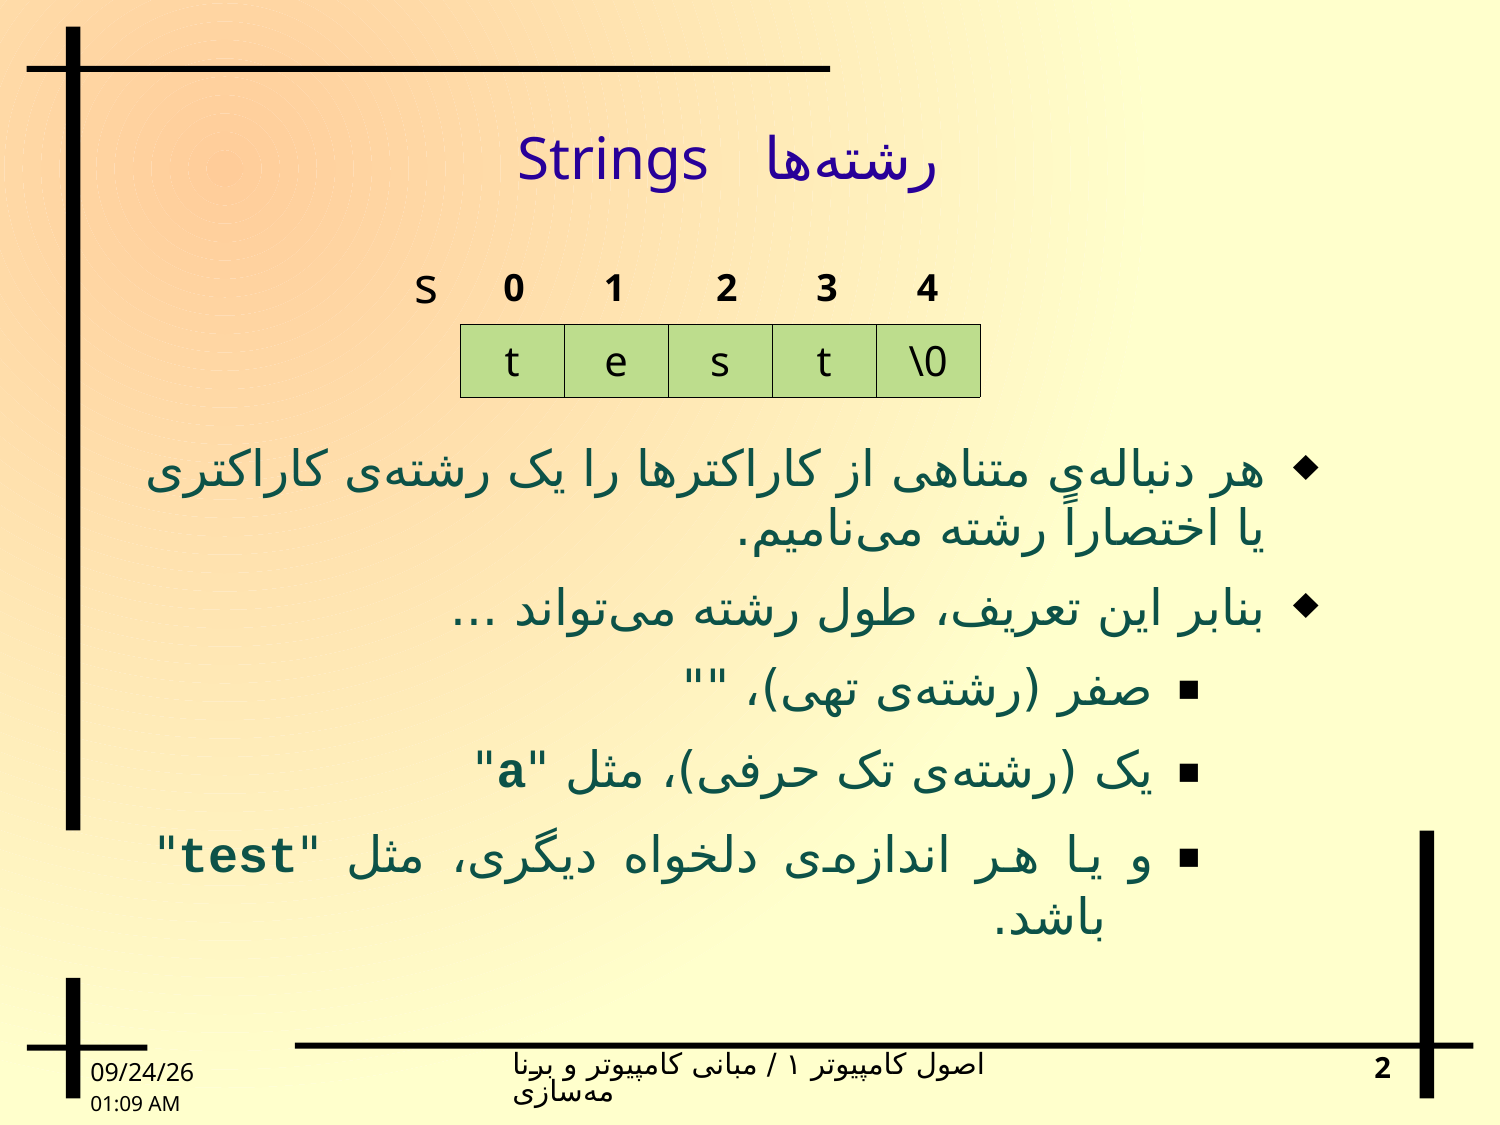

# رشته‌ها Strings
s
0
1
2
3
4
| t | e | s | t | \0 |
| --- | --- | --- | --- | --- |
هر دنباله‌ی متناهی از کاراکترها را یک رشته‌ی کاراکتری یا اختصاراً رشته می‌نامیم.
بنابر این تعریف، طول رشته می‌تواند ...
صفر (رشته‌ی تهی)، ""
یک (رشته‌ی تک حرفی)، مثل "a"
و یا هر اندازه‌ی دلخواه دیگری، مثل "test" باشد.
اصول کامپیوتر ۱ / مبانی کامپیوتر و برنامه‌سازی
2